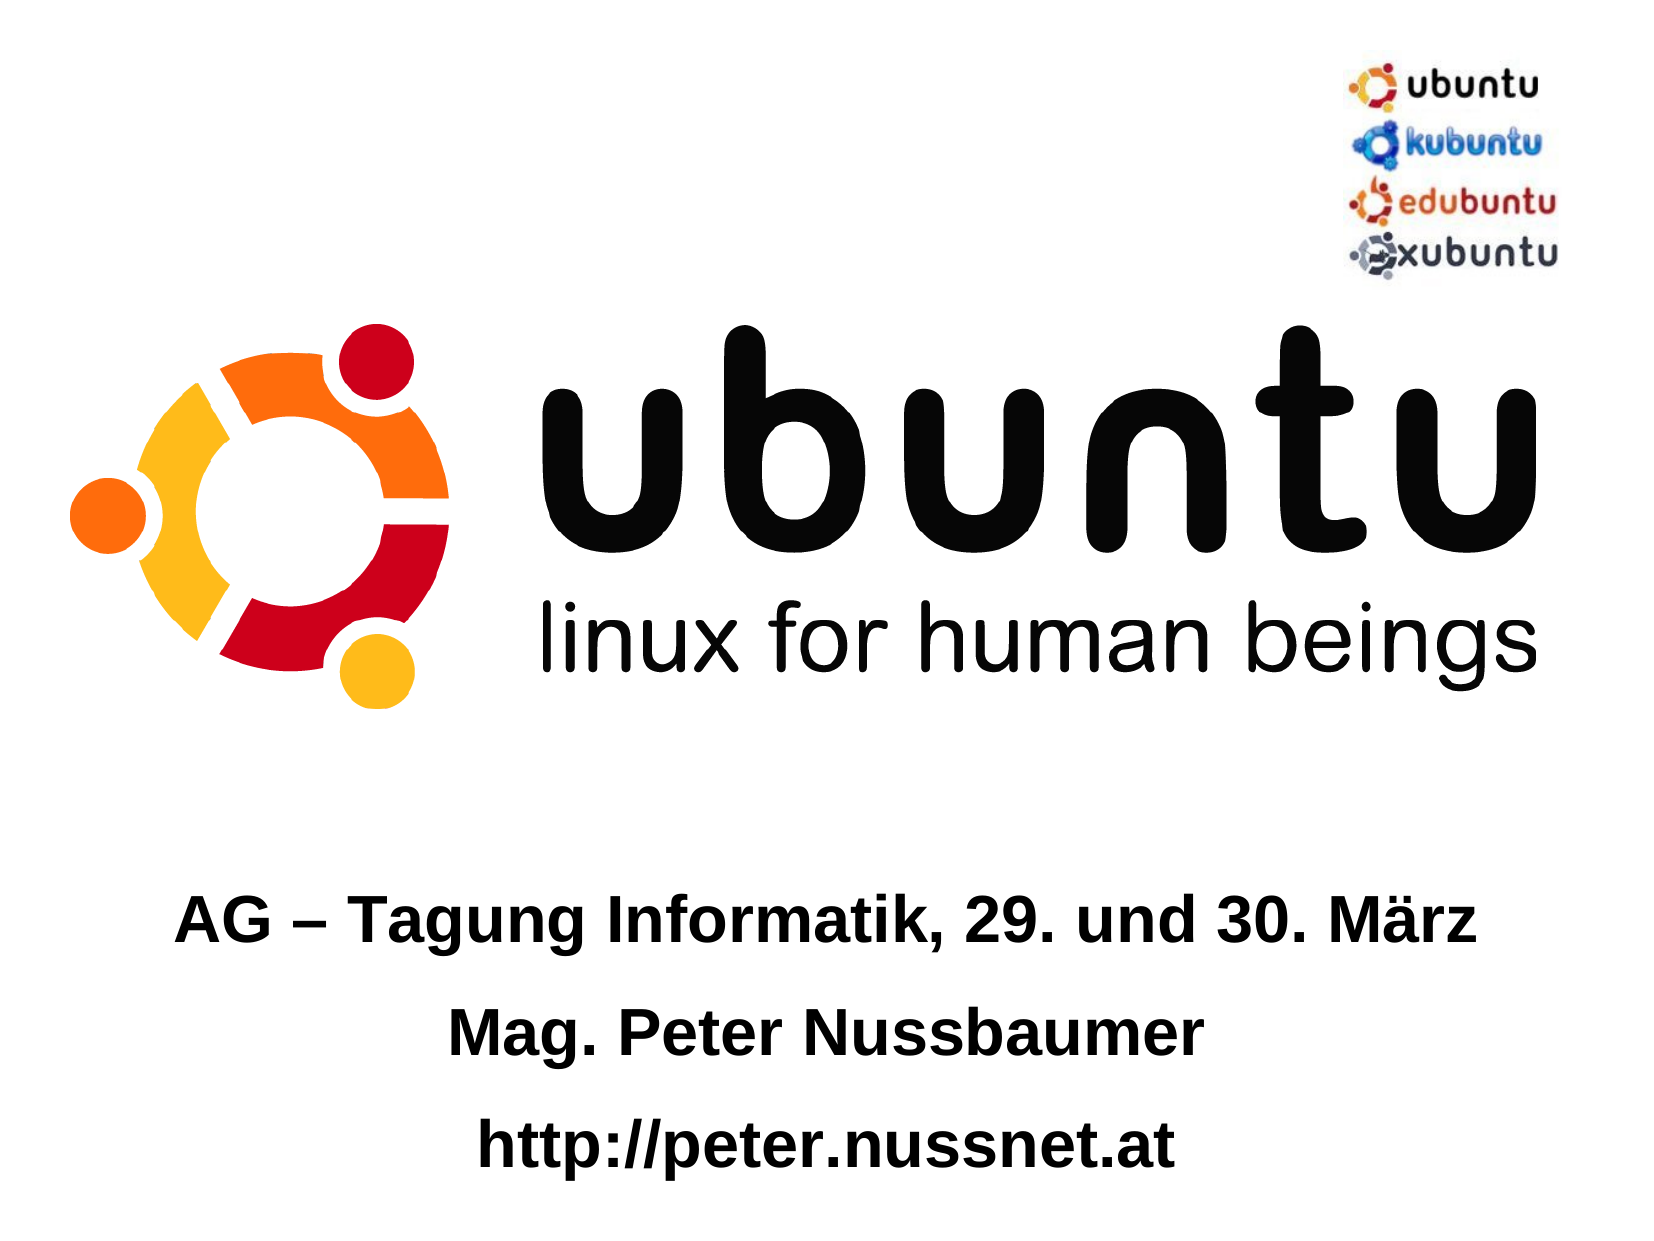

AG – Tagung Informatik, 29. und 30. März
Mag. Peter Nussbaumer
http://peter.nussnet.at